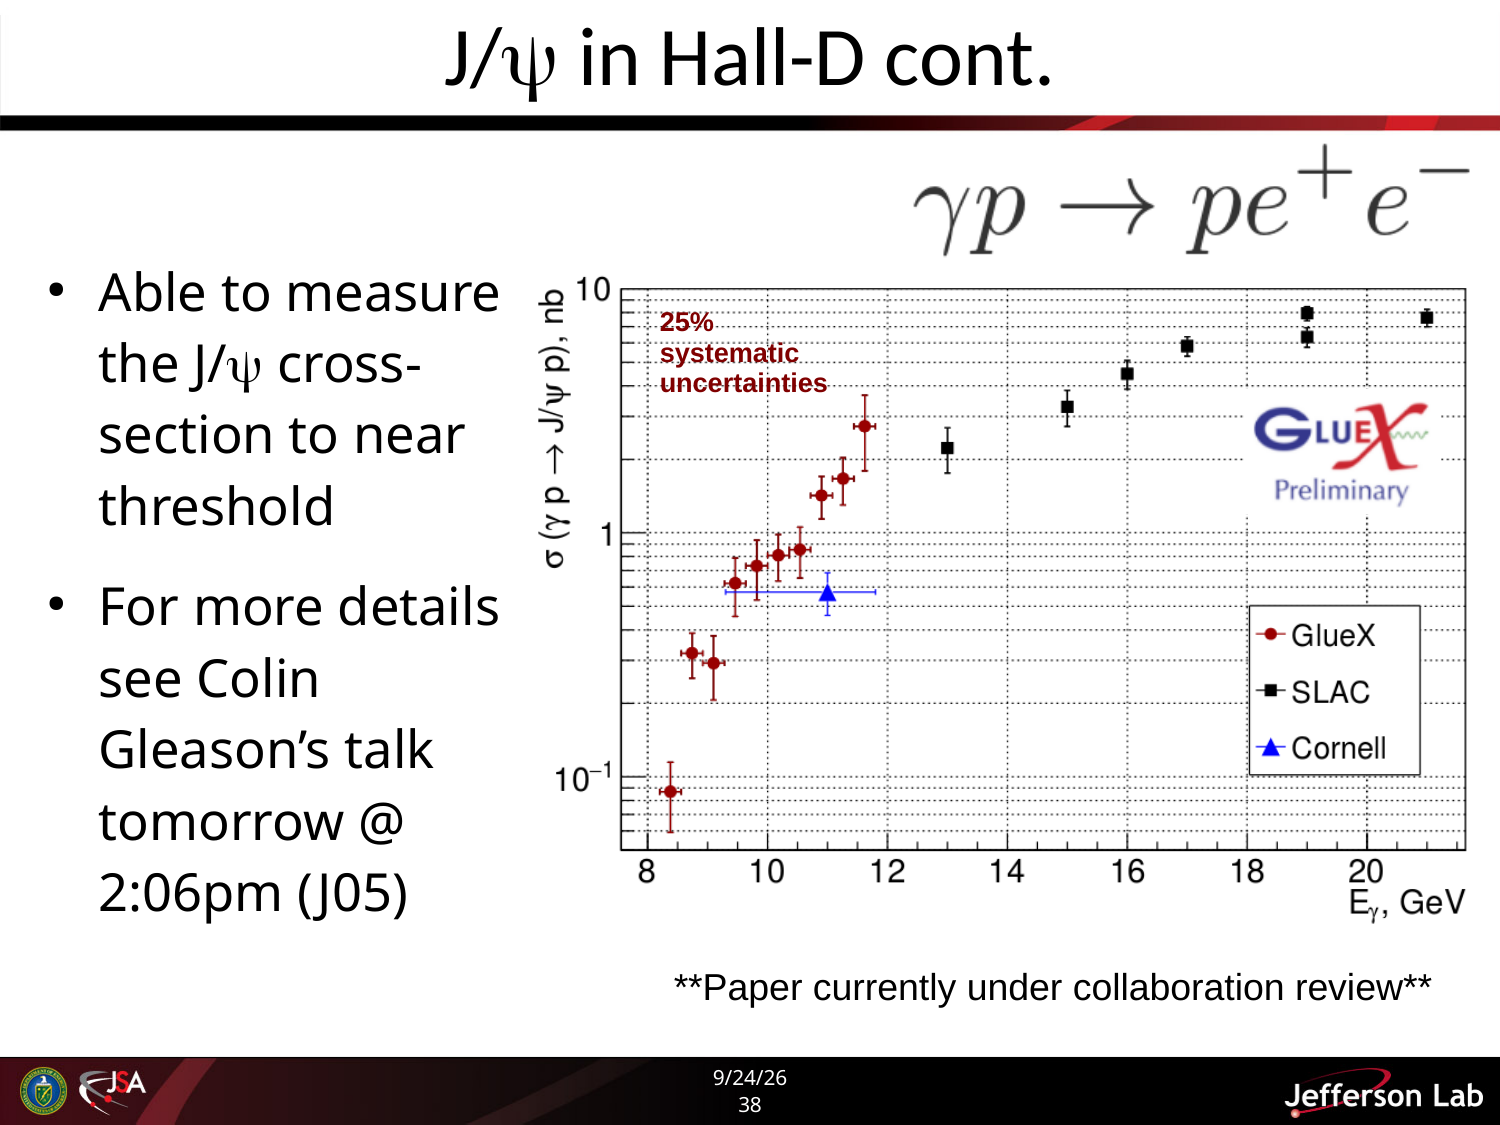

# J/y in Hall-D cont.
Able to measure the J/y cross-section to near threshold
For more details see Colin Gleason’s talk tomorrow @ 2:06pm (J05)
25% systematic uncertainties
**Paper currently under collaboration review**
38